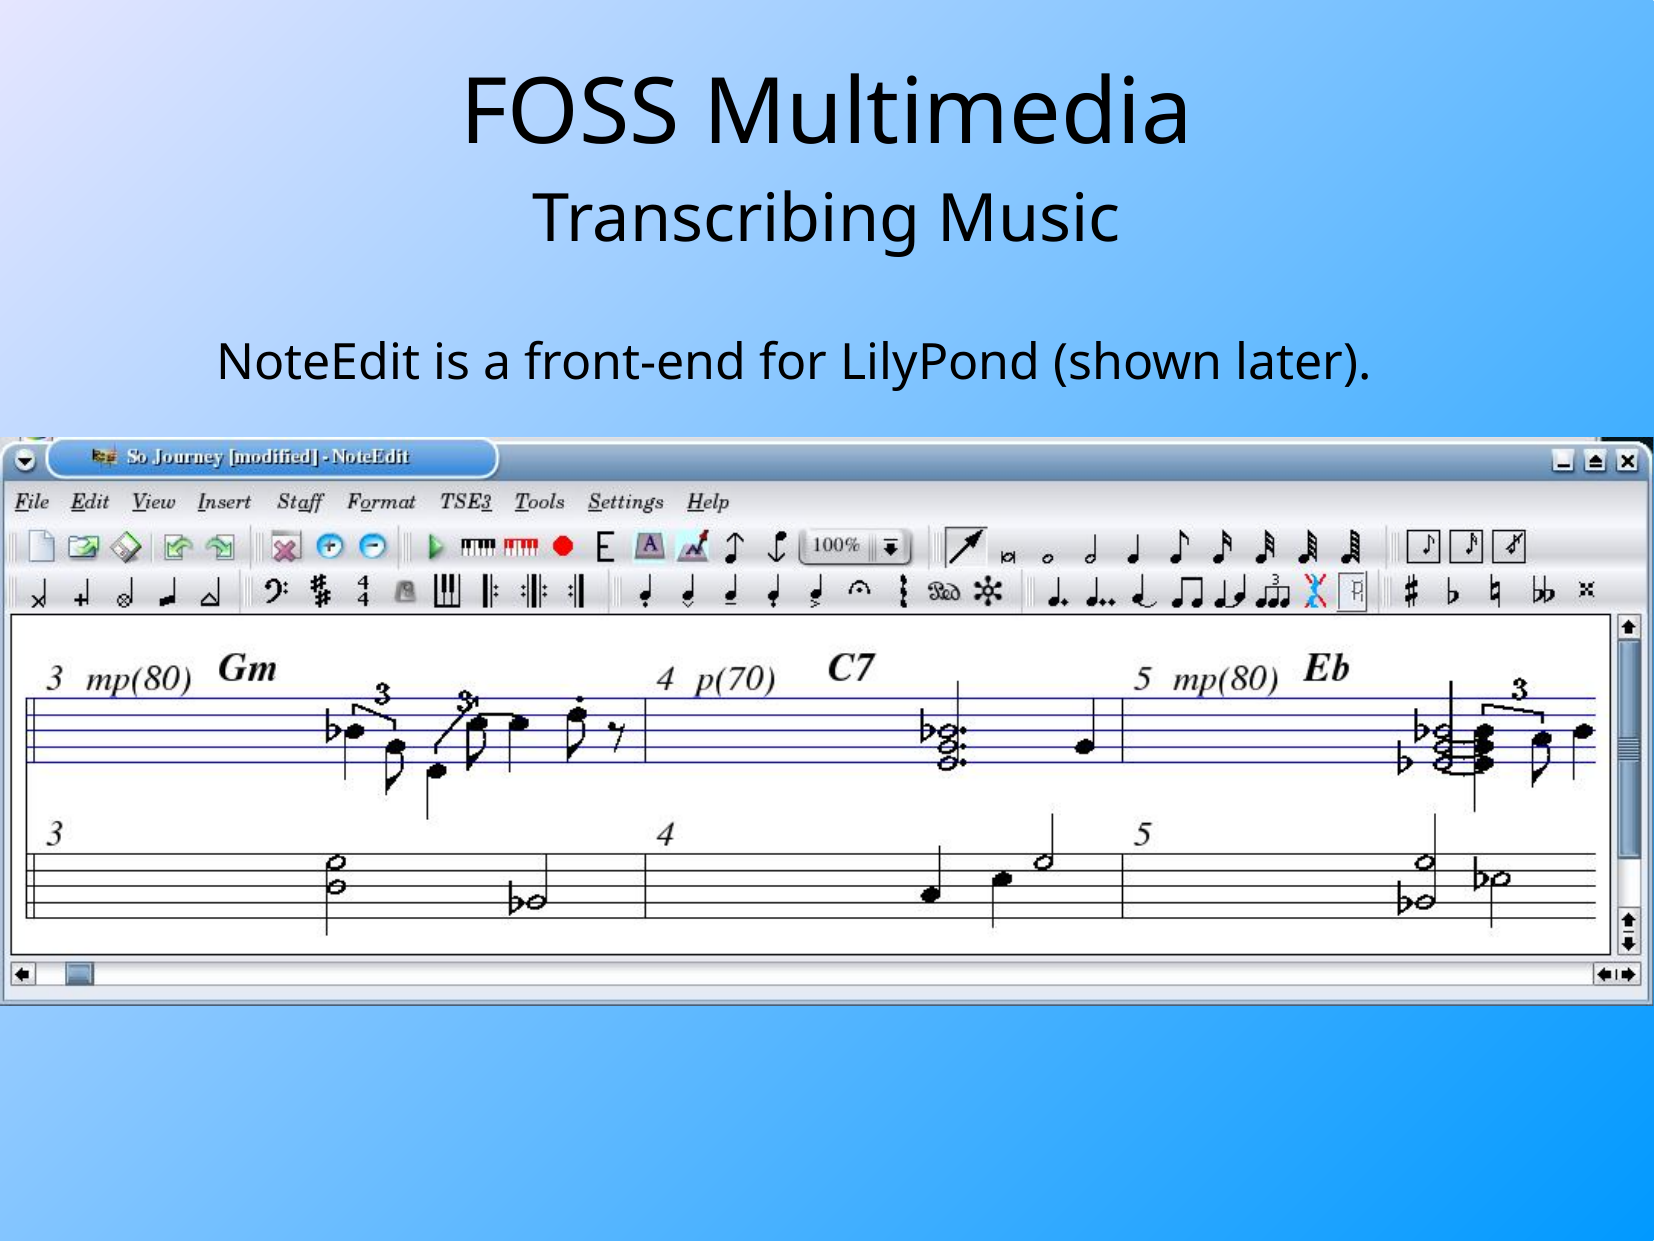

# FOSS Multimedia Transcribing Music
NoteEdit is a front-end for LilyPond (shown later).